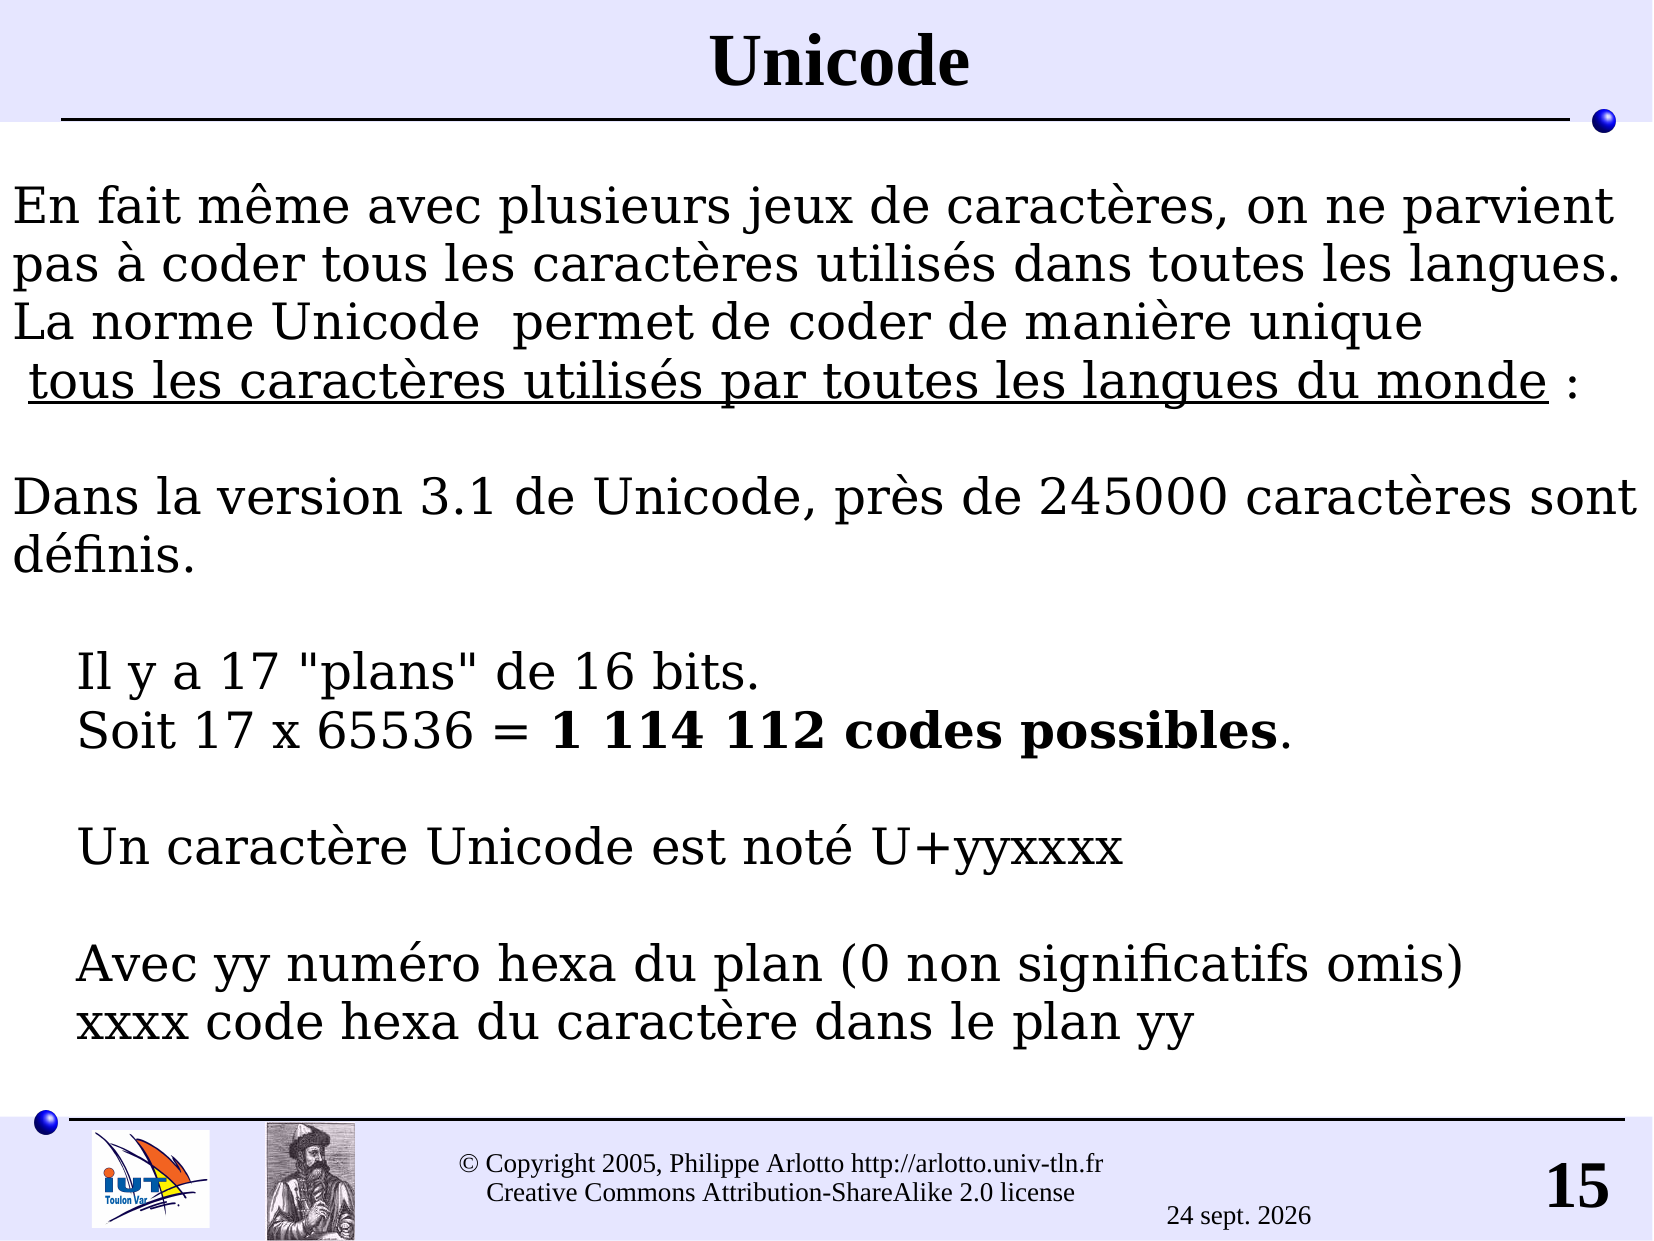

# Unicode
En fait même avec plusieurs jeux de caractères, on ne parvient
pas à coder tous les caractères utilisés dans toutes les langues.
La norme Unicode permet de coder de manière unique
 tous les caractères utilisés par toutes les langues du monde :
Dans la version 3.1 de Unicode, près de 245000 caractères sont
définis.
 Il y a 17 "plans" de 16 bits.
 Soit 17 x 65536 = 1 114 112 codes possibles.
 Un caractère Unicode est noté U+yyxxxx
 Avec yy numéro hexa du plan (0 non significatifs omis)
 xxxx code hexa du caractère dans le plan yy